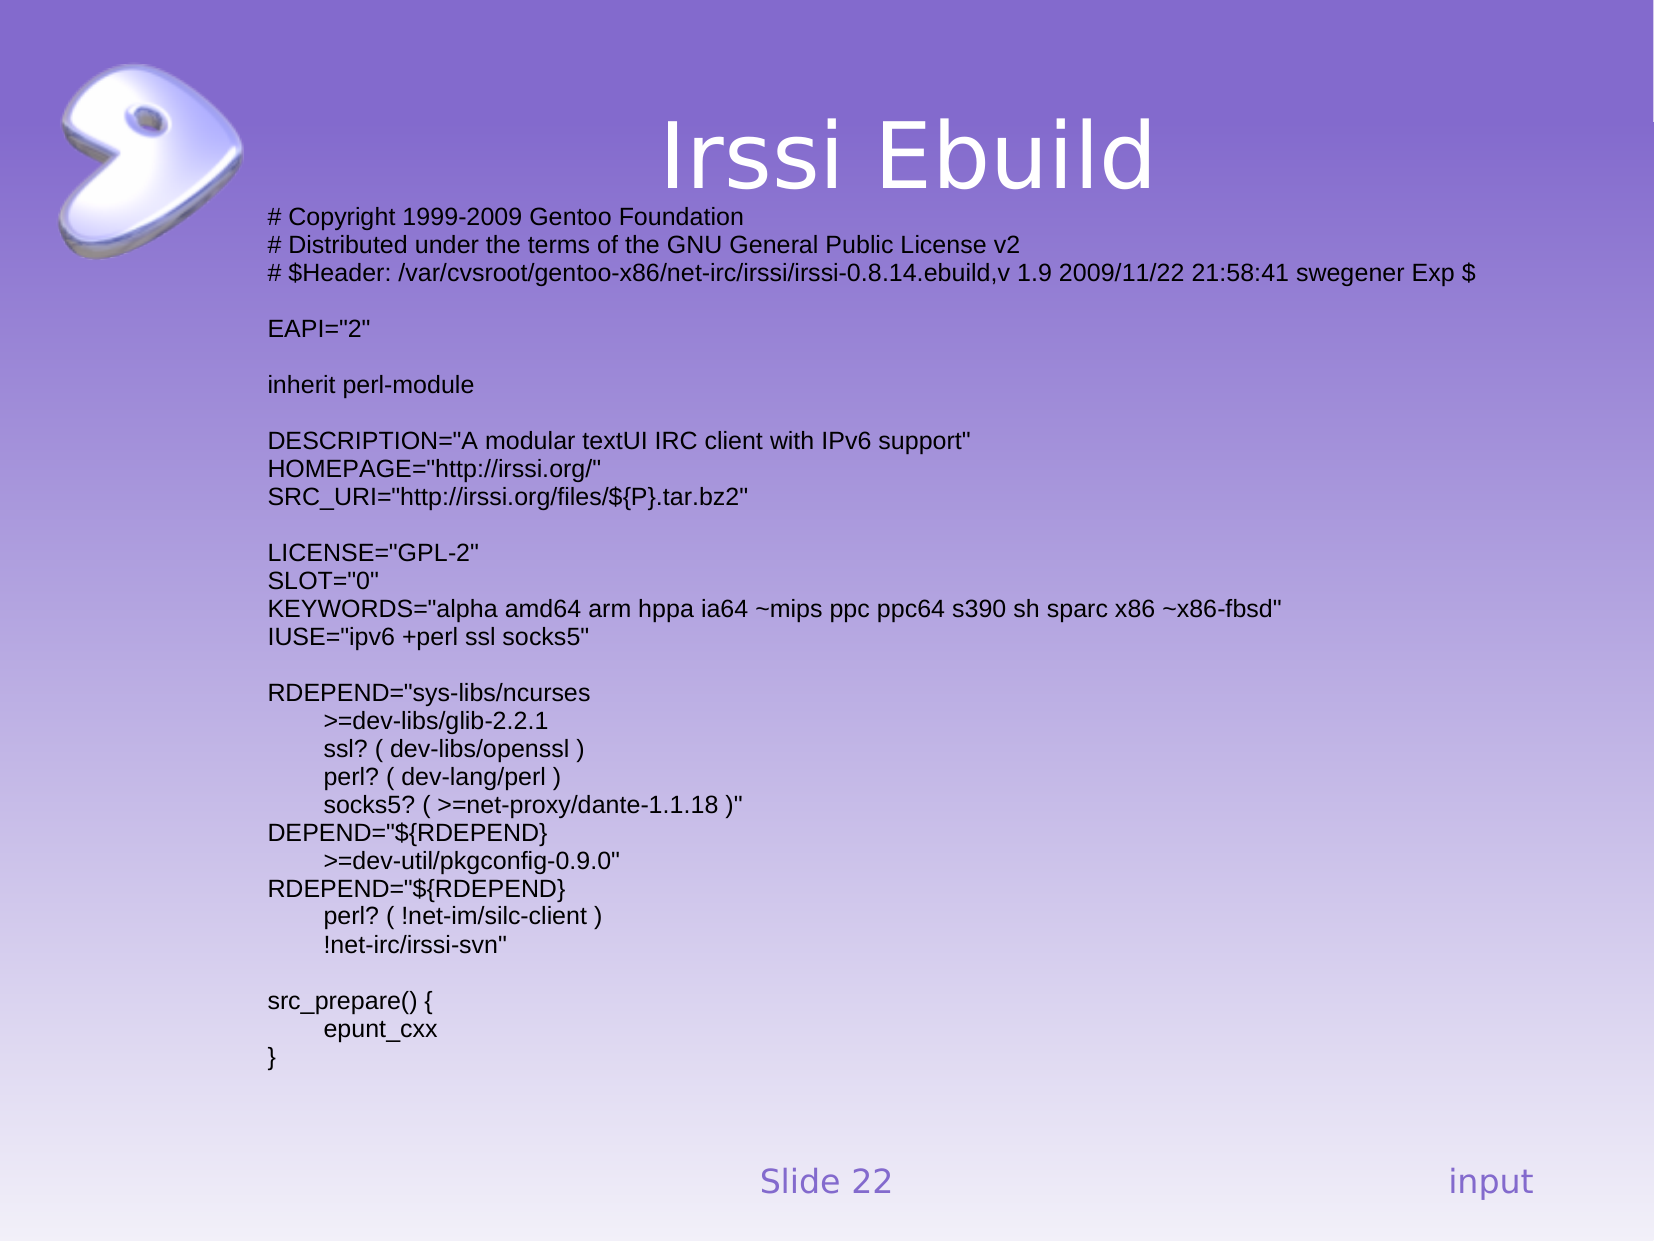

# Irssi Ebuild
# Copyright 1999-2009 Gentoo Foundation
# Distributed under the terms of the GNU General Public License v2
# $Header: /var/cvsroot/gentoo-x86/net-irc/irssi/irssi-0.8.14.ebuild,v 1.9 2009/11/22 21:58:41 swegener Exp $
EAPI="2"
inherit perl-module
DESCRIPTION="A modular textUI IRC client with IPv6 support"
HOMEPAGE="http://irssi.org/"
SRC_URI="http://irssi.org/files/${P}.tar.bz2"
LICENSE="GPL-2"
SLOT="0"
KEYWORDS="alpha amd64 arm hppa ia64 ~mips ppc ppc64 s390 sh sparc x86 ~x86-fbsd"
IUSE="ipv6 +perl ssl socks5"
RDEPEND="sys-libs/ncurses
 >=dev-libs/glib-2.2.1
 ssl? ( dev-libs/openssl )
 perl? ( dev-lang/perl )
 socks5? ( >=net-proxy/dante-1.1.18 )"
DEPEND="${RDEPEND}
 >=dev-util/pkgconfig-0.9.0"
RDEPEND="${RDEPEND}
 perl? ( !net-im/silc-client )
 !net-irc/irssi-svn"
src_prepare() {
 epunt_cxx
}